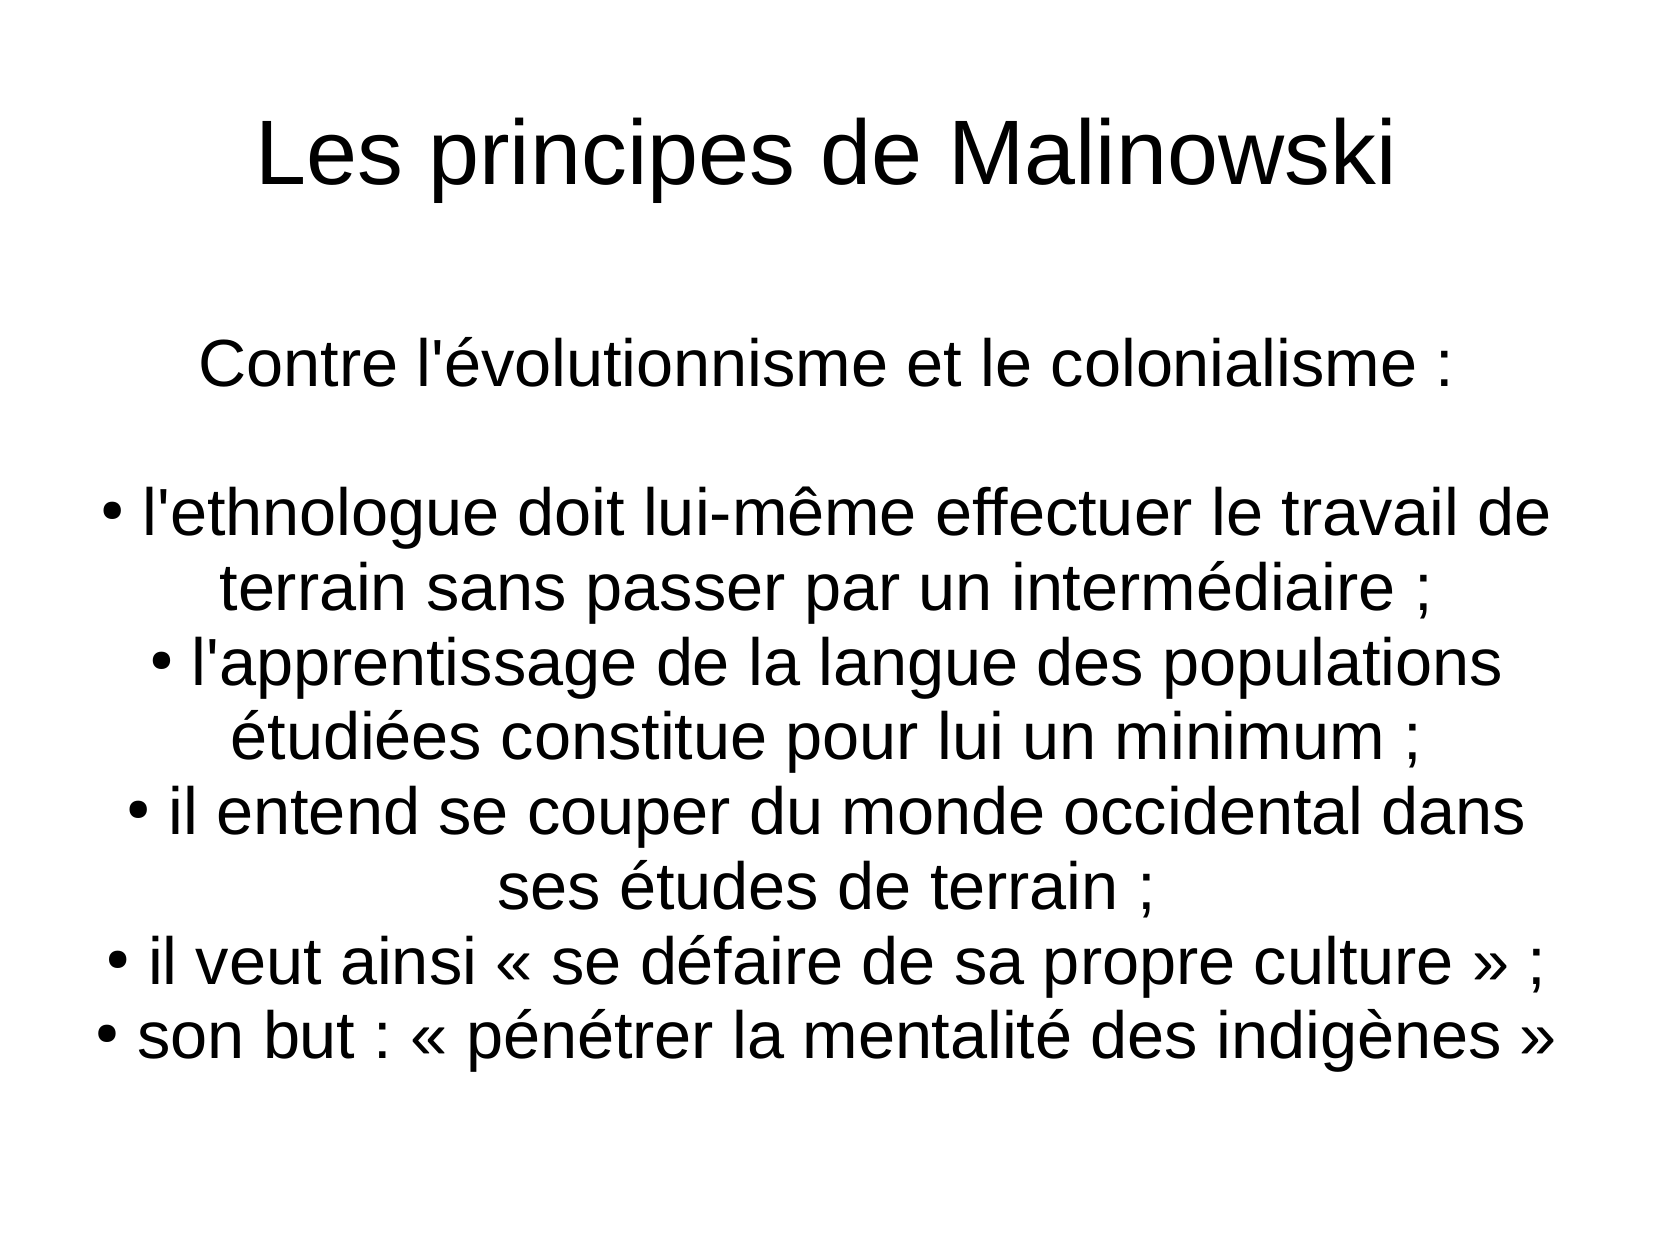

# Les principes de Malinowski
Contre l'évolutionnisme et le colonialisme :
 l'ethnologue doit lui-même effectuer le travail de terrain sans passer par un intermédiaire ;
 l'apprentissage de la langue des populations étudiées constitue pour lui un minimum ;
 il entend se couper du monde occidental dans ses études de terrain ;
 il veut ainsi « se défaire de sa propre culture » ;
 son but : « pénétrer la mentalité des indigènes »